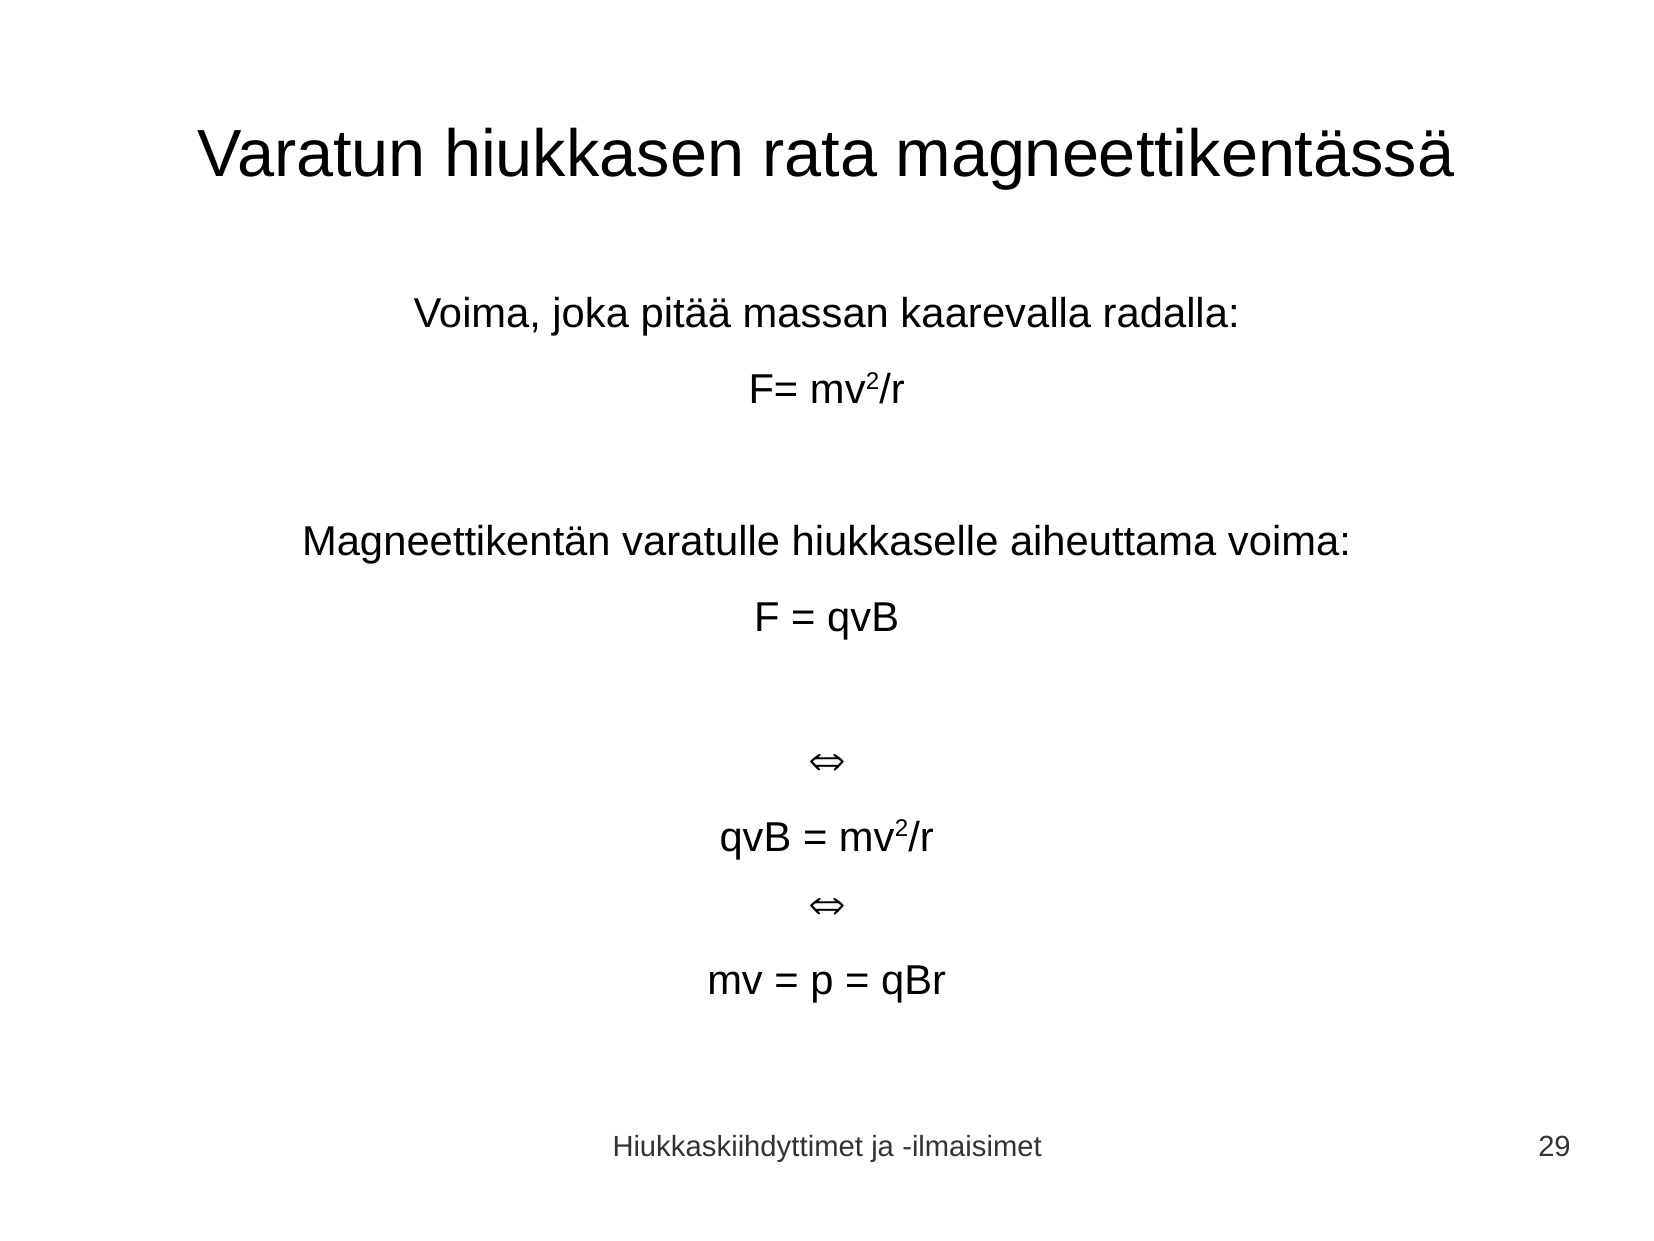

# Varatun hiukkasen rata magneettikentässä
Voima, joka pitää massan kaarevalla radalla:
F= mv2/r
Magneettikentän varatulle hiukkaselle aiheuttama voima:
F = qvB

qvB = mv2/r

mv = p = qBr
Hiukkaskiihdyttimet ja -ilmaisimet
29